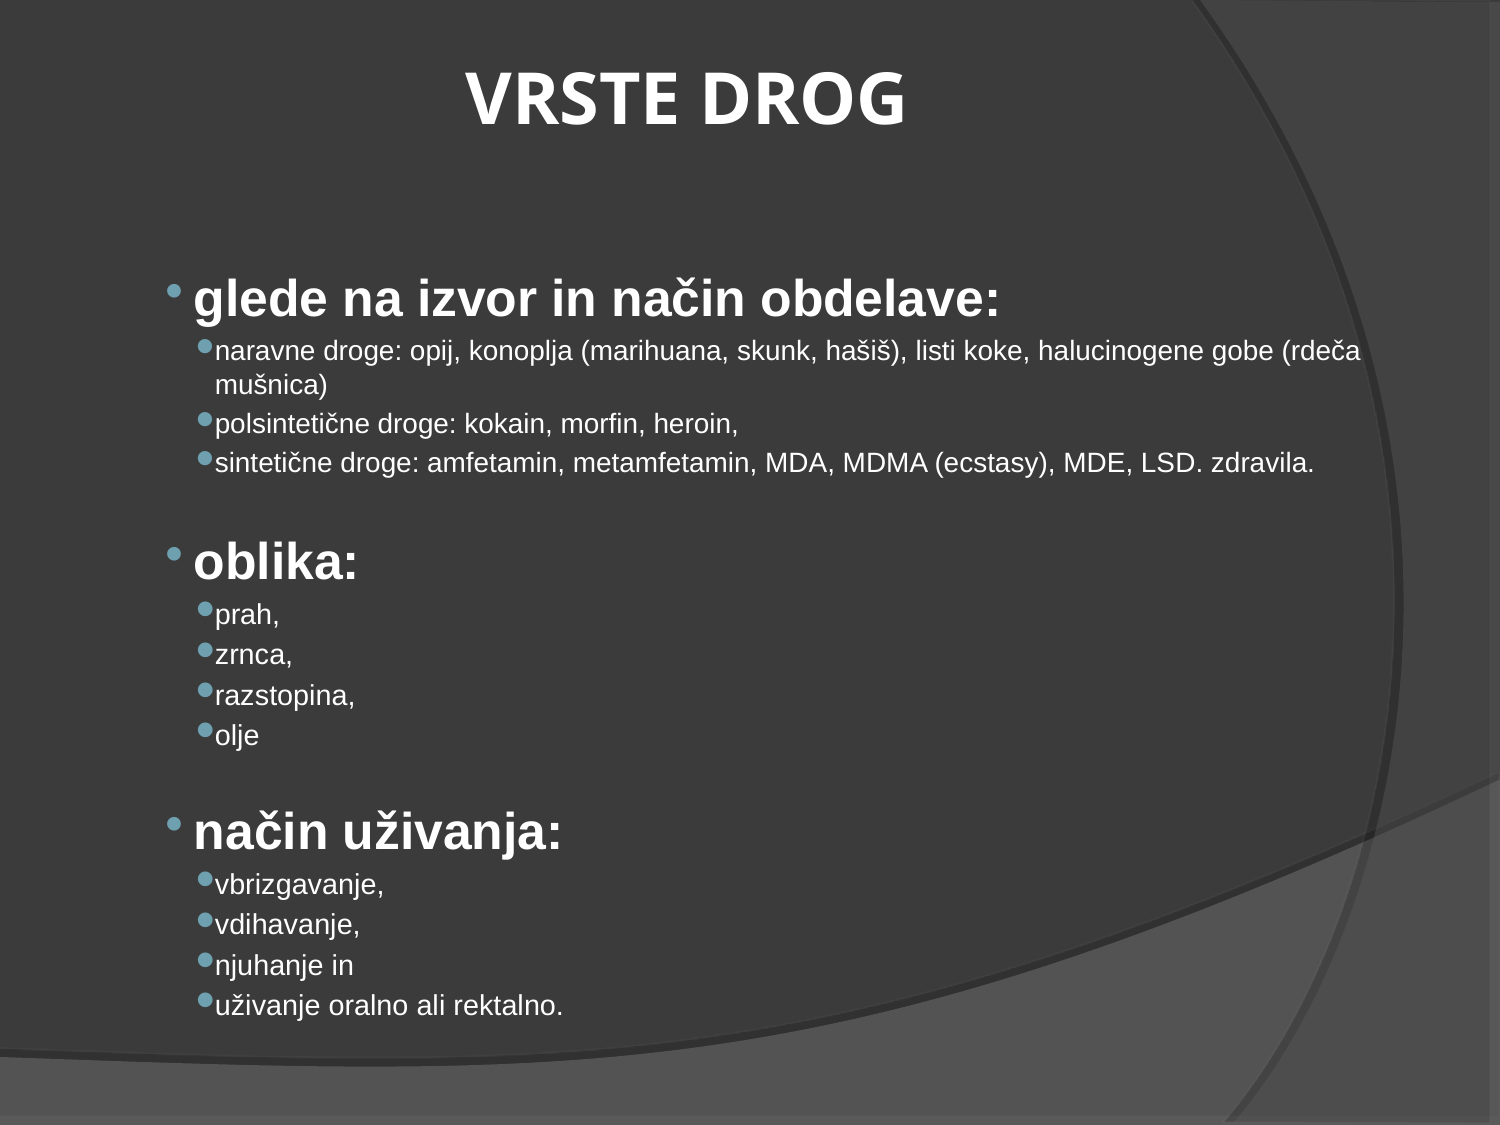

# VRSTE DROG
glede na izvor in način obdelave:
naravne droge: opij, konoplja (marihuana, skunk, hašiš), listi koke, halucinogene gobe (rdeča mušnica)
polsintetične droge: kokain, morfin, heroin,
sintetične droge: amfetamin, metamfetamin, MDA, MDMA (ecstasy), MDE, LSD. zdravila.
oblika:
prah,
zrnca,
razstopina,
olje
način uživanja:
vbrizgavanje,
vdihavanje,
njuhanje in
uživanje oralno ali rektalno.